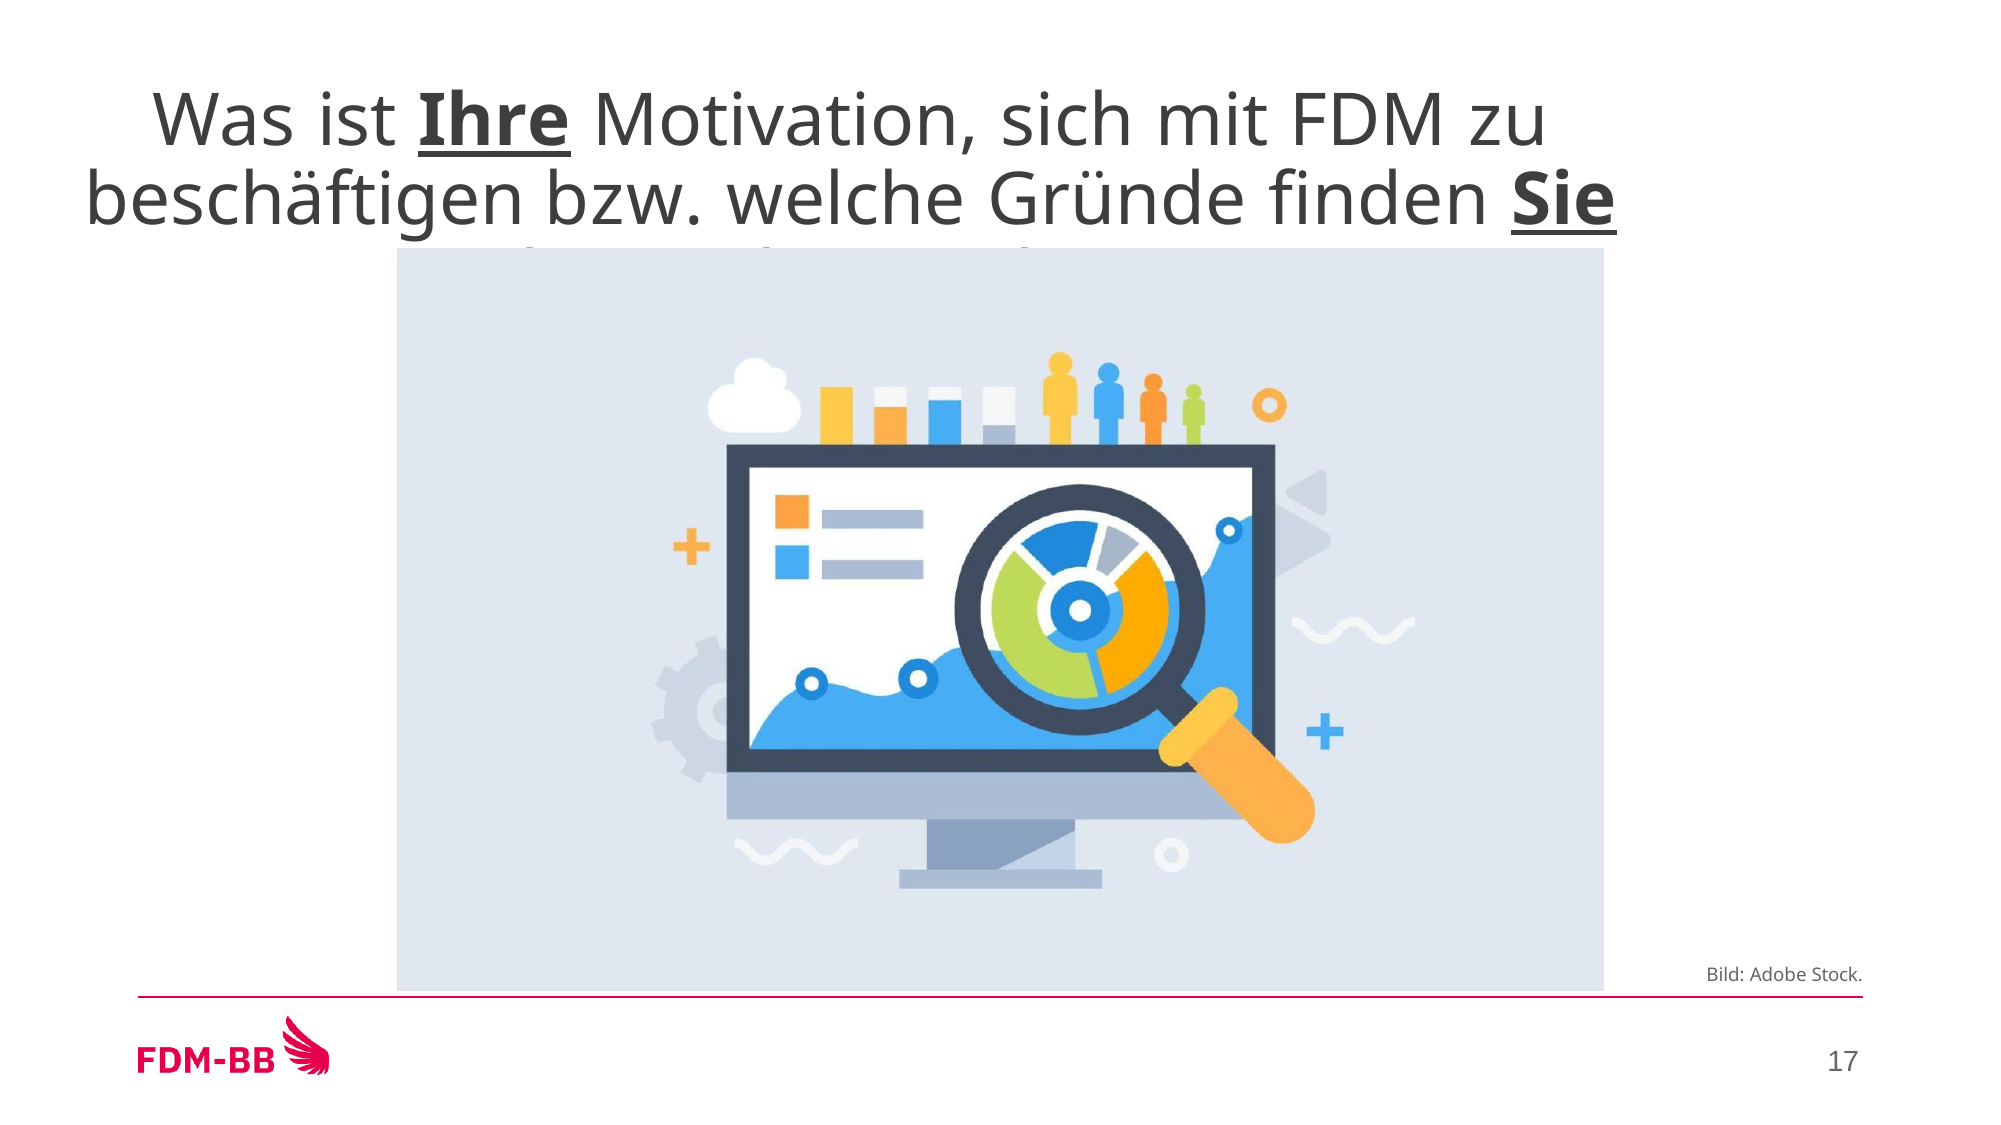

# Was ist Ihre Motivation, sich mit FDM zu beschäftigen bzw. welche Gründe finden Sie besonders wichtig?
Bild: Adobe Stock.